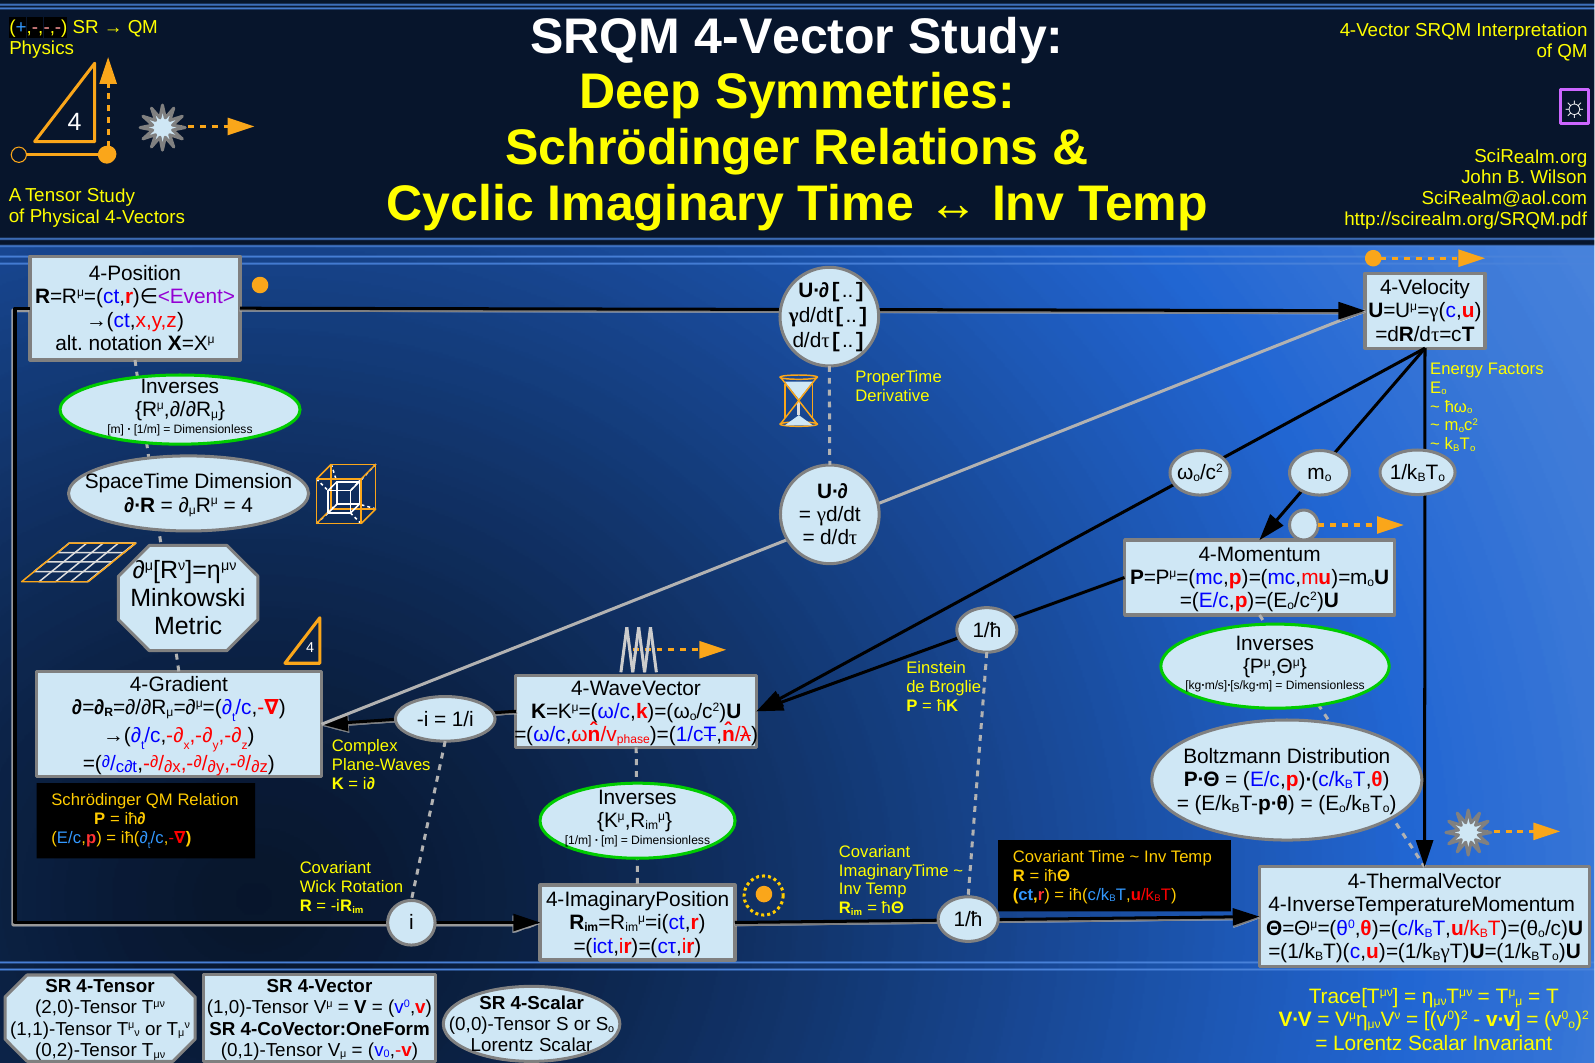

# SRQM 4-Vector Study: Deep Symmetries: Schrödinger Relations & Cyclic Imaginary Time ↔ Inv Temp
(+,-,-,-) SR → QM
Physics
A Tensor Study
of Physical 4-Vectors
4-Vector SRQM Interpretation
of QM
SciRealm.org
John B. Wilson
SciRealm@aol.com
http://scirealm.org/SRQM.pdf
4
☼
4-Position
R=Rμ=(ct,r)∈<Event>
→(ct,x,y,z)
alt. notation X=Xμ
 U∙∂[..]
γd/dt[..]
d/dτ[..]
4-Velocity
U=Uμ=γ(c,u)
=dR/dτ=cT
Energy Factors
Eo
~ ћωo
~ moc2
~ kBTo
ProperTime
Derivative
Inverses
{Rμ,∂/∂Rμ}
[m] ∙ [1/m] = Dimensionless
1/kBTo
ωo/c2
mo
SpaceTime Dimension
∂∙R = ∂μRμ = 4
 U∙∂
= γd/dt
= d/dτ
4-Momentum
P=Pμ=(mc,p)=(mc,mu)=moU
=(E/c,p)=(Eo/c2)U
∂μ[Rν]=ημν
Minkowski
Metric
1/ћ
 4
Inverses
{Pμ,Θμ}
[kg∙m/s]∙[s/kg∙m] = Dimensionless
Einstein
de Broglie
P = ћK
4-Gradient
∂=∂R=∂/∂Rμ=∂μ=(∂t/c,-∇)
→(∂t/c,-∂x,-∂y,-∂z)
=(∂/c∂t,-∂/∂x,-∂/∂y,-∂/∂z)
4-WaveVector
K=Kμ=(ω/c,k)=(ωo/c2)U
=(ω/c,ωn̂/vphase)=(1/cT,n̂/λ)
-i = 1/i
Boltzmann Distribution
P∙Θ = (E/c,p)∙(c/kBT,θ)
= (E/kBT-p∙θ) = (Eo/kBTo)
Complex
Plane-Waves
K = i∂
Schrödinger QM Relation
 P = iћ∂
(E/c,p) = iћ(∂t/c,-∇)
Inverses
{Kμ,Rimμ}
[1/m] ∙ [m] = Dimensionless
Covariant
ImaginaryTime ~ Inv Temp
Rim = ћΘ
Covariant Time ~ Inv Temp
R = iћΘ
(ct,r) = iћ(c/kBT,u/kBT)
Covariant
Wick Rotation
R = -iRim
4-ThermalVector
4-InverseTemperatureMomentum
Θ=Θμ=(θ0,θ)=(c/kBT,u/kBT)=(θo/c)U
=(1/kBT)(c,u)=(1/kBγT)U=(1/kBTo)U
4-ImaginaryPosition
Rim=Rimμ=i(ct,r)
=(ict,ir)=(cτ,ir)
1/ћ
i
SR 4-Tensor
(2,0)-Tensor Tμν
(1,1)-Tensor Tμν or Tμν
(0,2)-Tensor Tμν
SR 4-Vector
(1,0)-Tensor Vμ = V = (v0,v)
SR 4-CoVector:OneForm
(0,1)-Tensor Vμ = (v0,-v)
Trace[Tμν] = ημνTμν = Tμμ = T
V∙V = VμημνVν = [(v0)2 - v∙v] = (v0o)2
= Lorentz Scalar Invariant
SR 4-Scalar
(0,0)-Tensor S or So
Lorentz Scalar